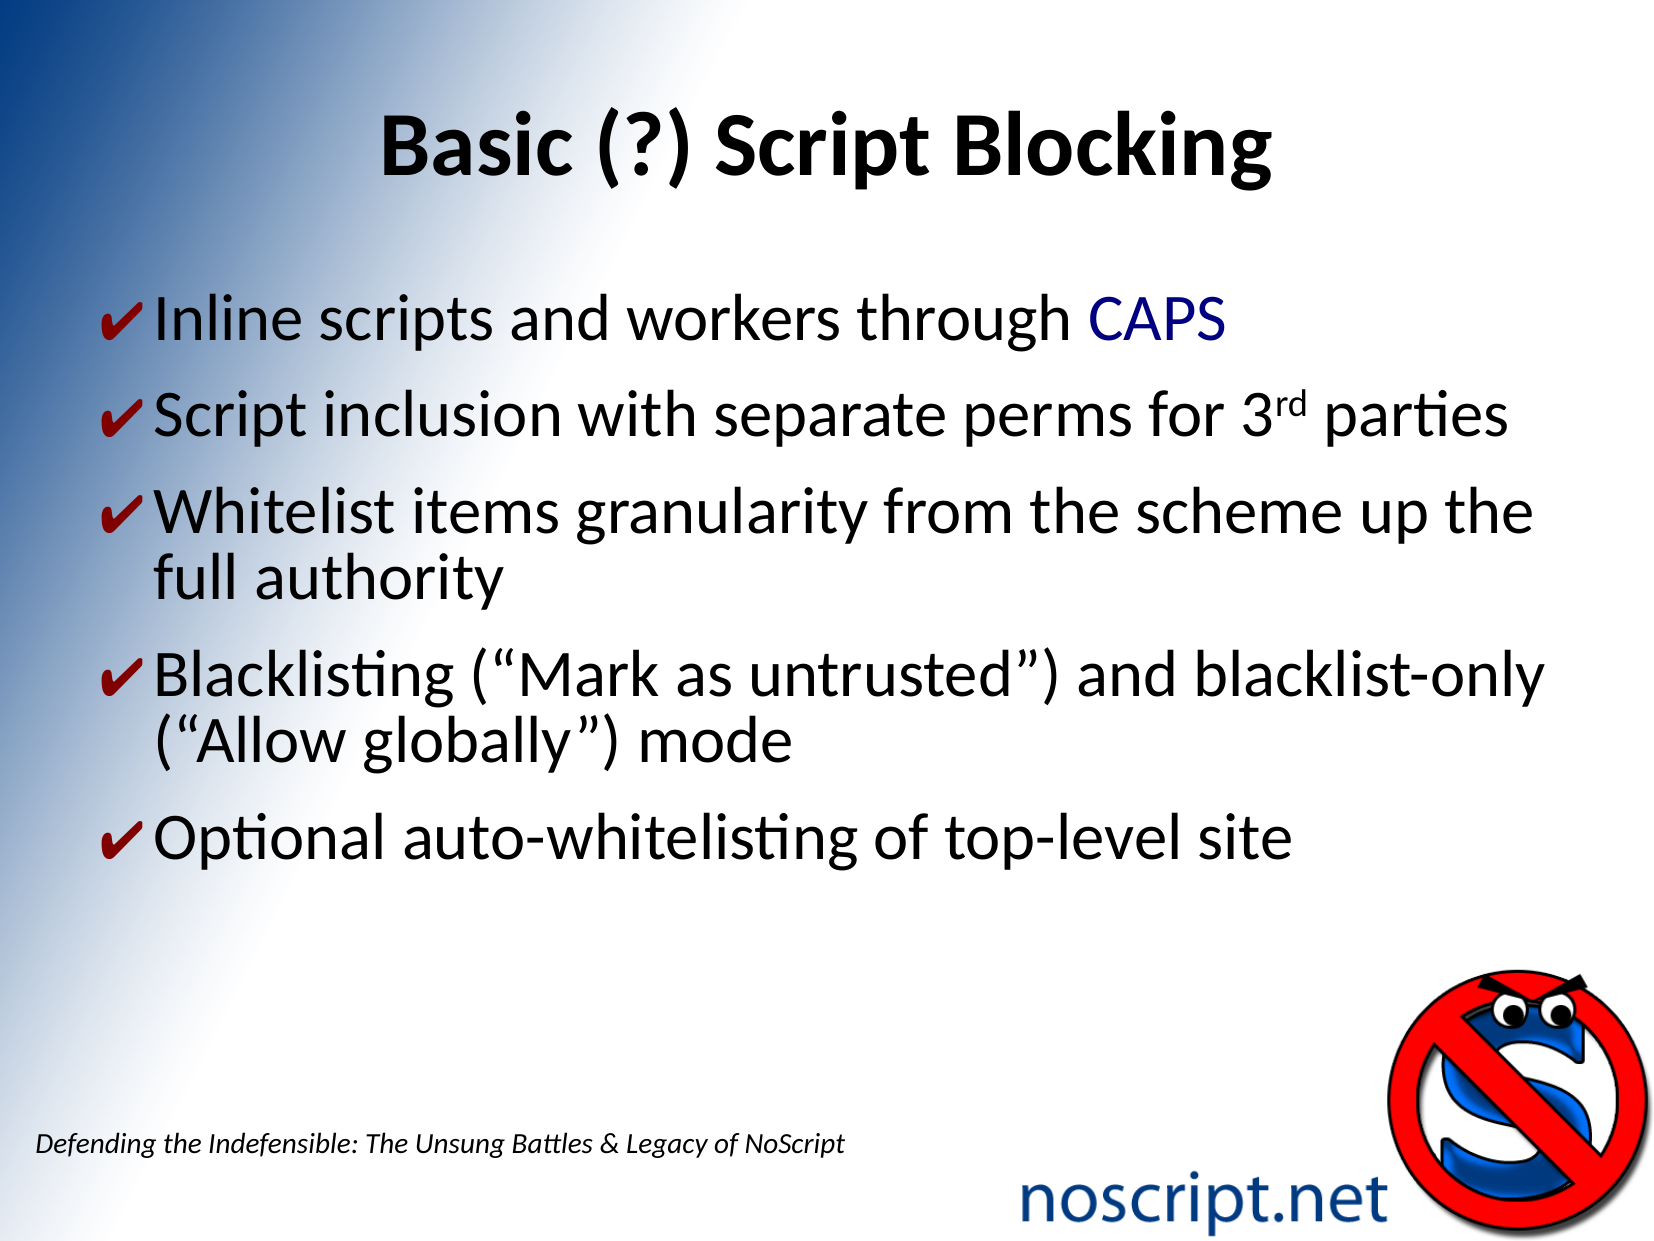

# Basic (?) Script Blocking
Inline scripts and workers through CAPS
Script inclusion with separate perms for 3rd parties
Whitelist items granularity from the scheme up the full authority
Blacklisting (“Mark as untrusted”) and blacklist-only (“Allow globally”) mode
Optional auto-whitelisting of top-level site
Defending the Indefensible: The Unsung Battles & Legacy of NoScript